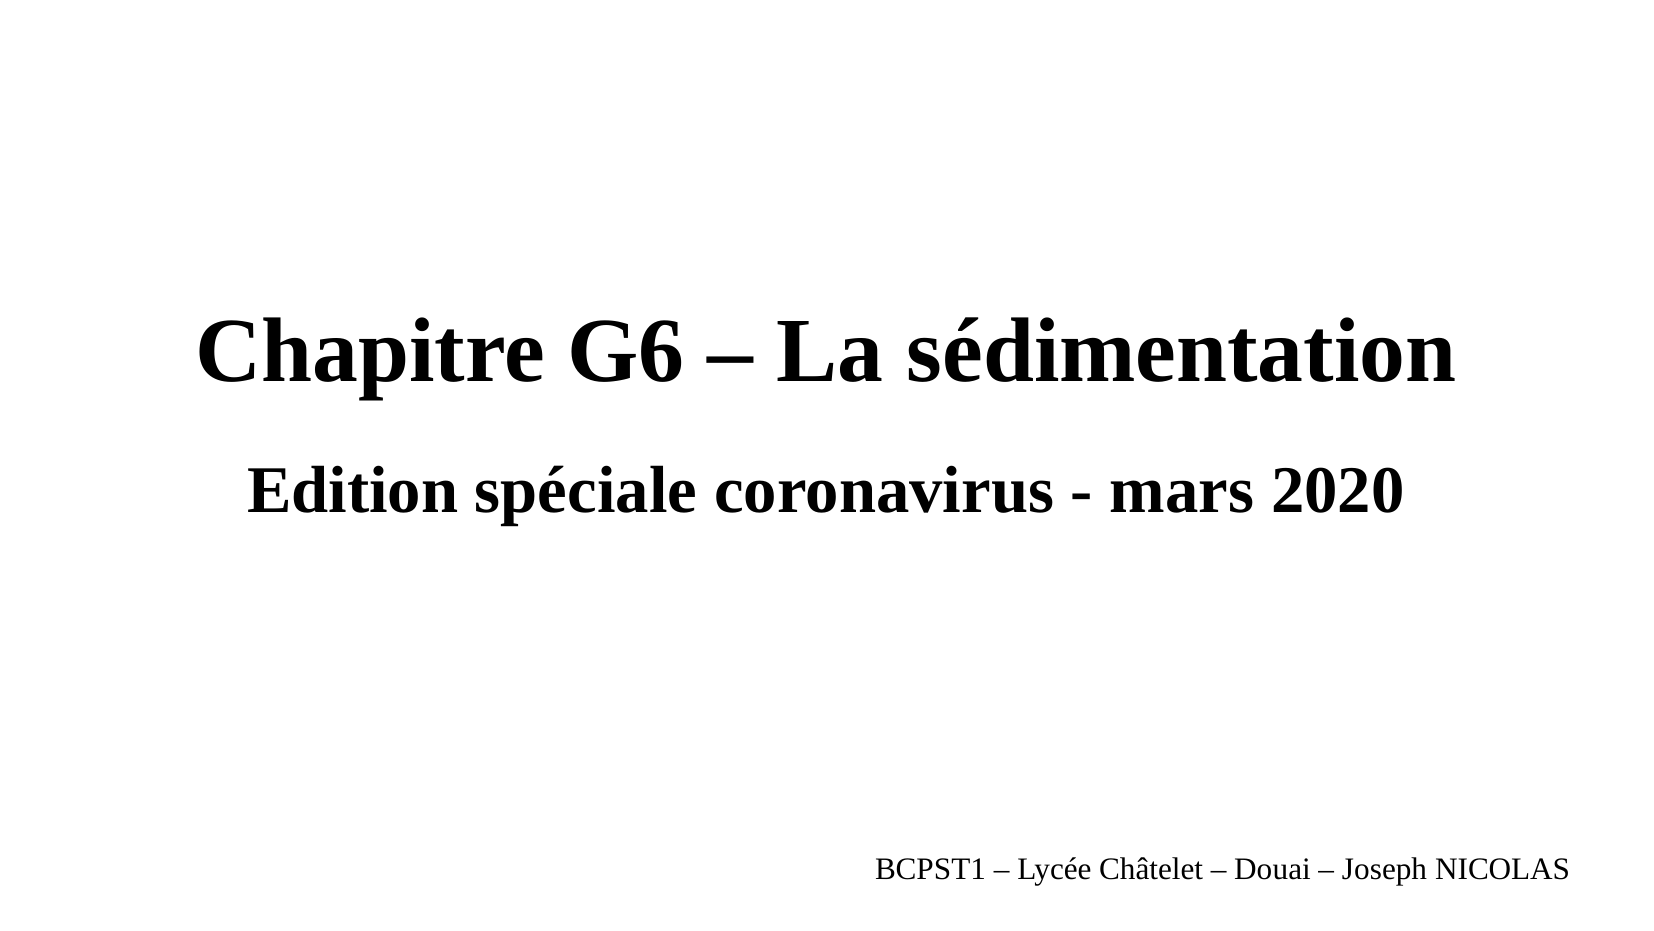

# Chapitre G6 – La sédimentation
Edition spéciale coronavirus - mars 2020
BCPST1 – Lycée Châtelet – Douai – Joseph NICOLAS